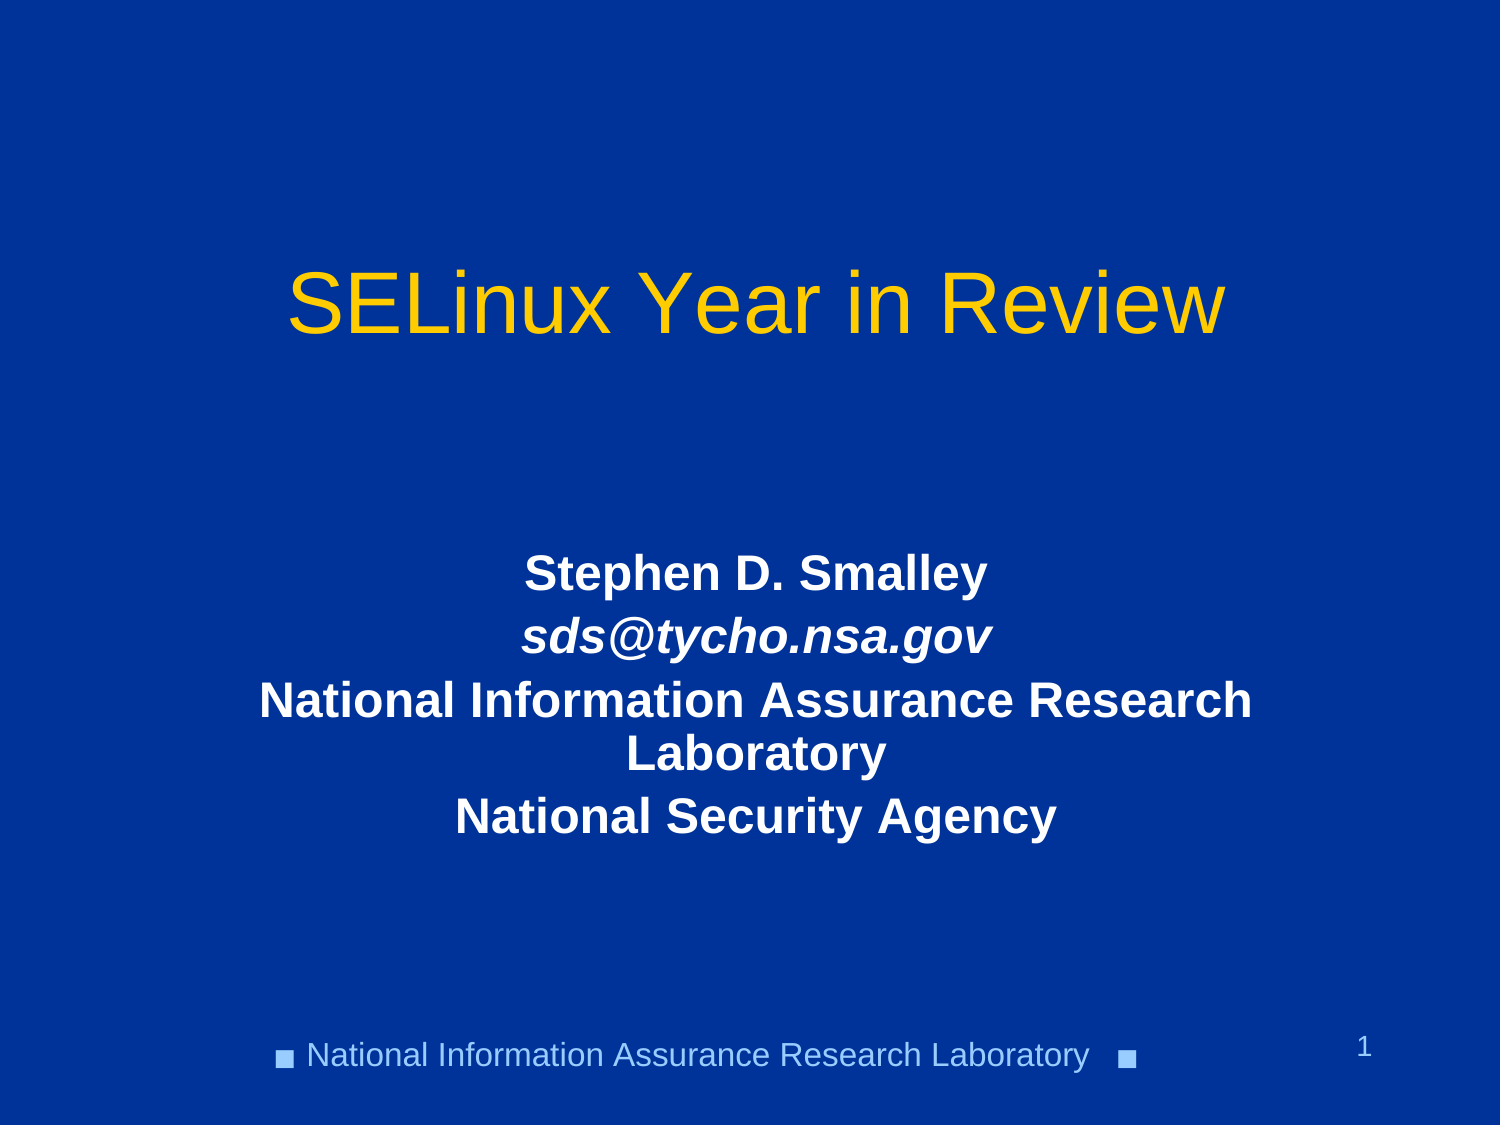

# SELinux Year in Review
Stephen D. Smalley
sds@tycho.nsa.gov
National Information Assurance Research Laboratory
National Security Agency